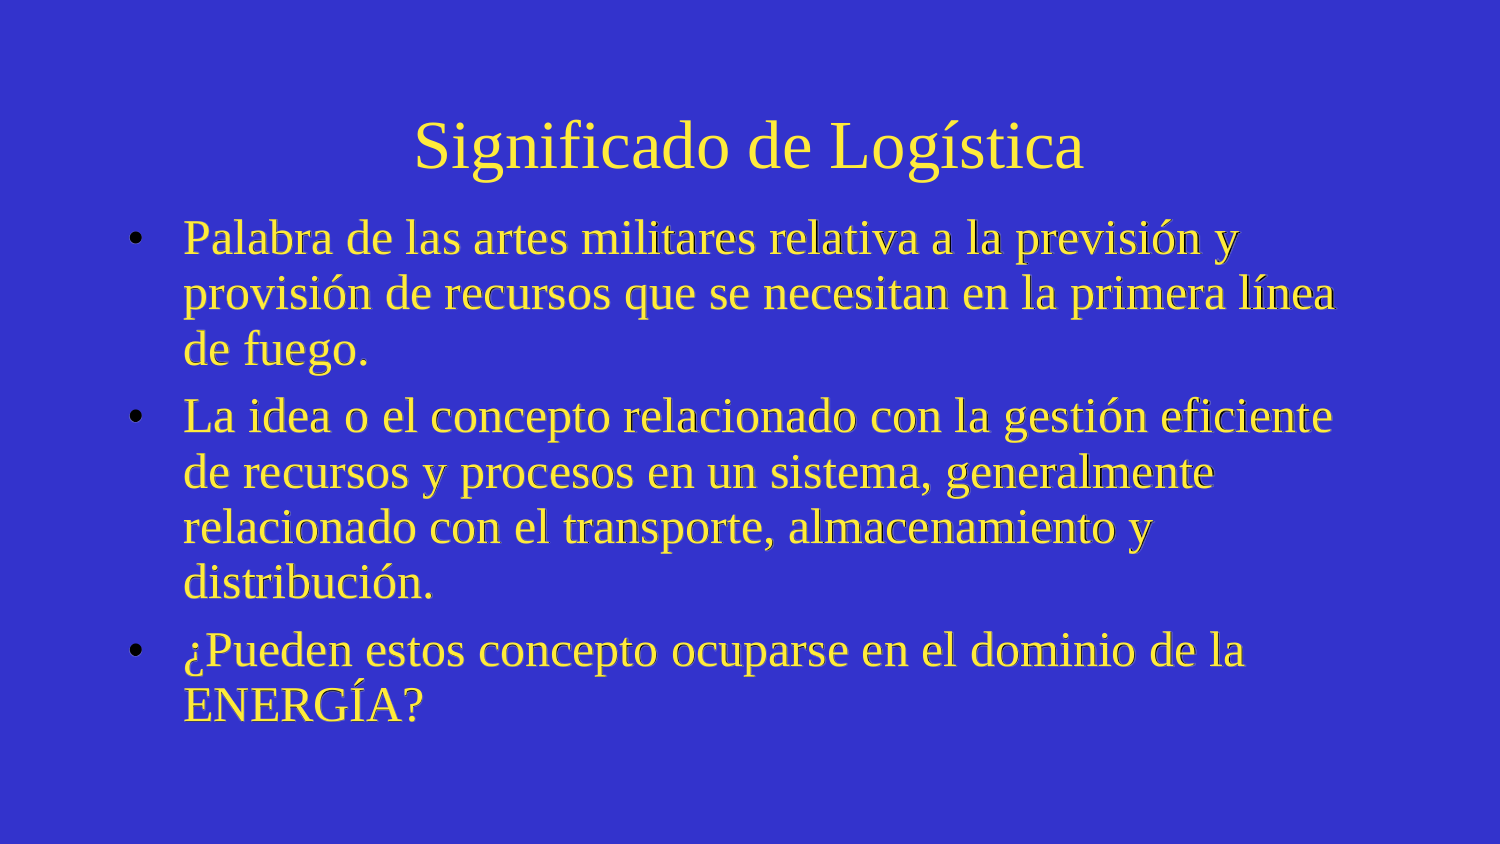

# Significado de Logística
Palabra de las artes militares relativa a la previsión y provisión de recursos que se necesitan en la primera línea de fuego.
La idea o el concepto relacionado con la gestión eficiente de recursos y procesos en un sistema, generalmente relacionado con el transporte, almacenamiento y distribución.
¿Pueden estos concepto ocuparse en el dominio de la ENERGÍA?